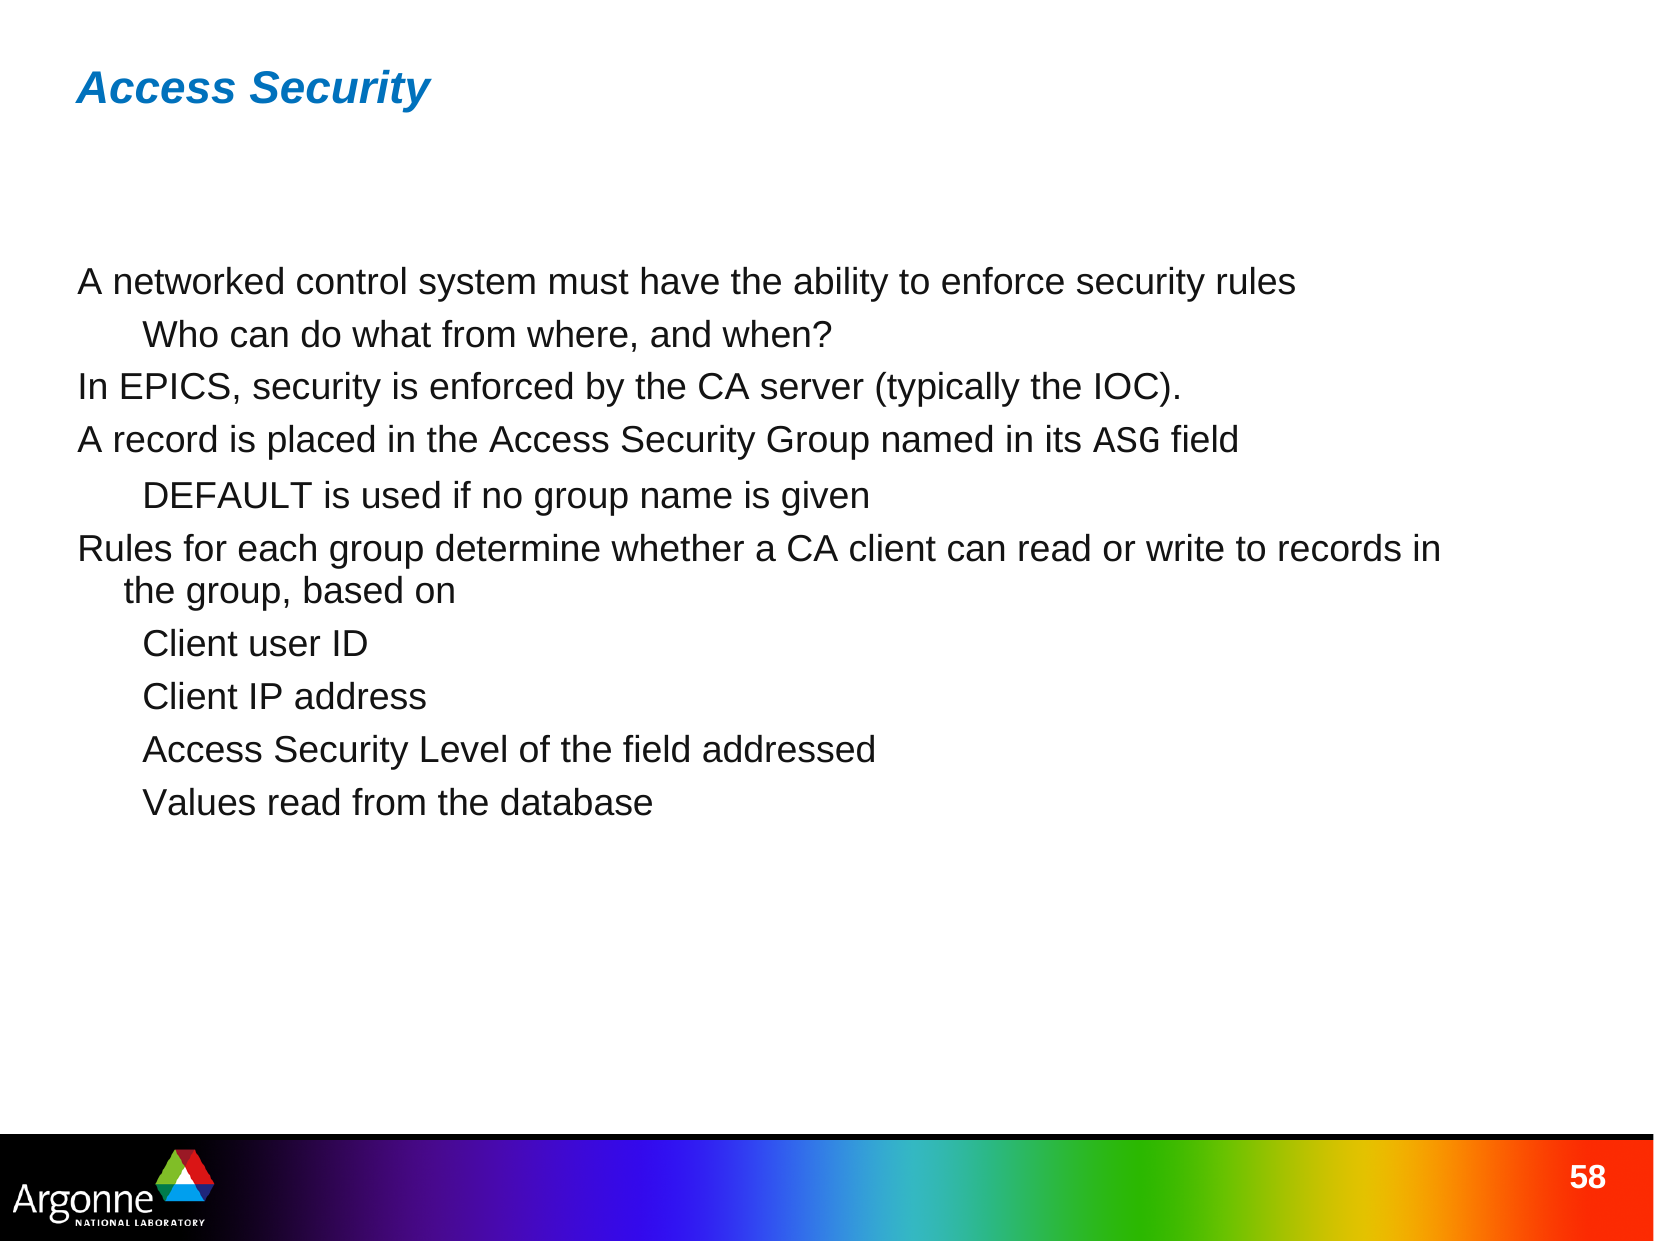

# Access Security
A networked control system must have the ability to enforce security rules
Who can do what from where, and when?
In EPICS, security is enforced by the CA server (typically the IOC).
A record is placed in the Access Security Group named in its ASG field
DEFAULT is used if no group name is given
Rules for each group determine whether a CA client can read or write to records in the group, based on
Client user ID
Client IP address
Access Security Level of the field addressed
Values read from the database
58